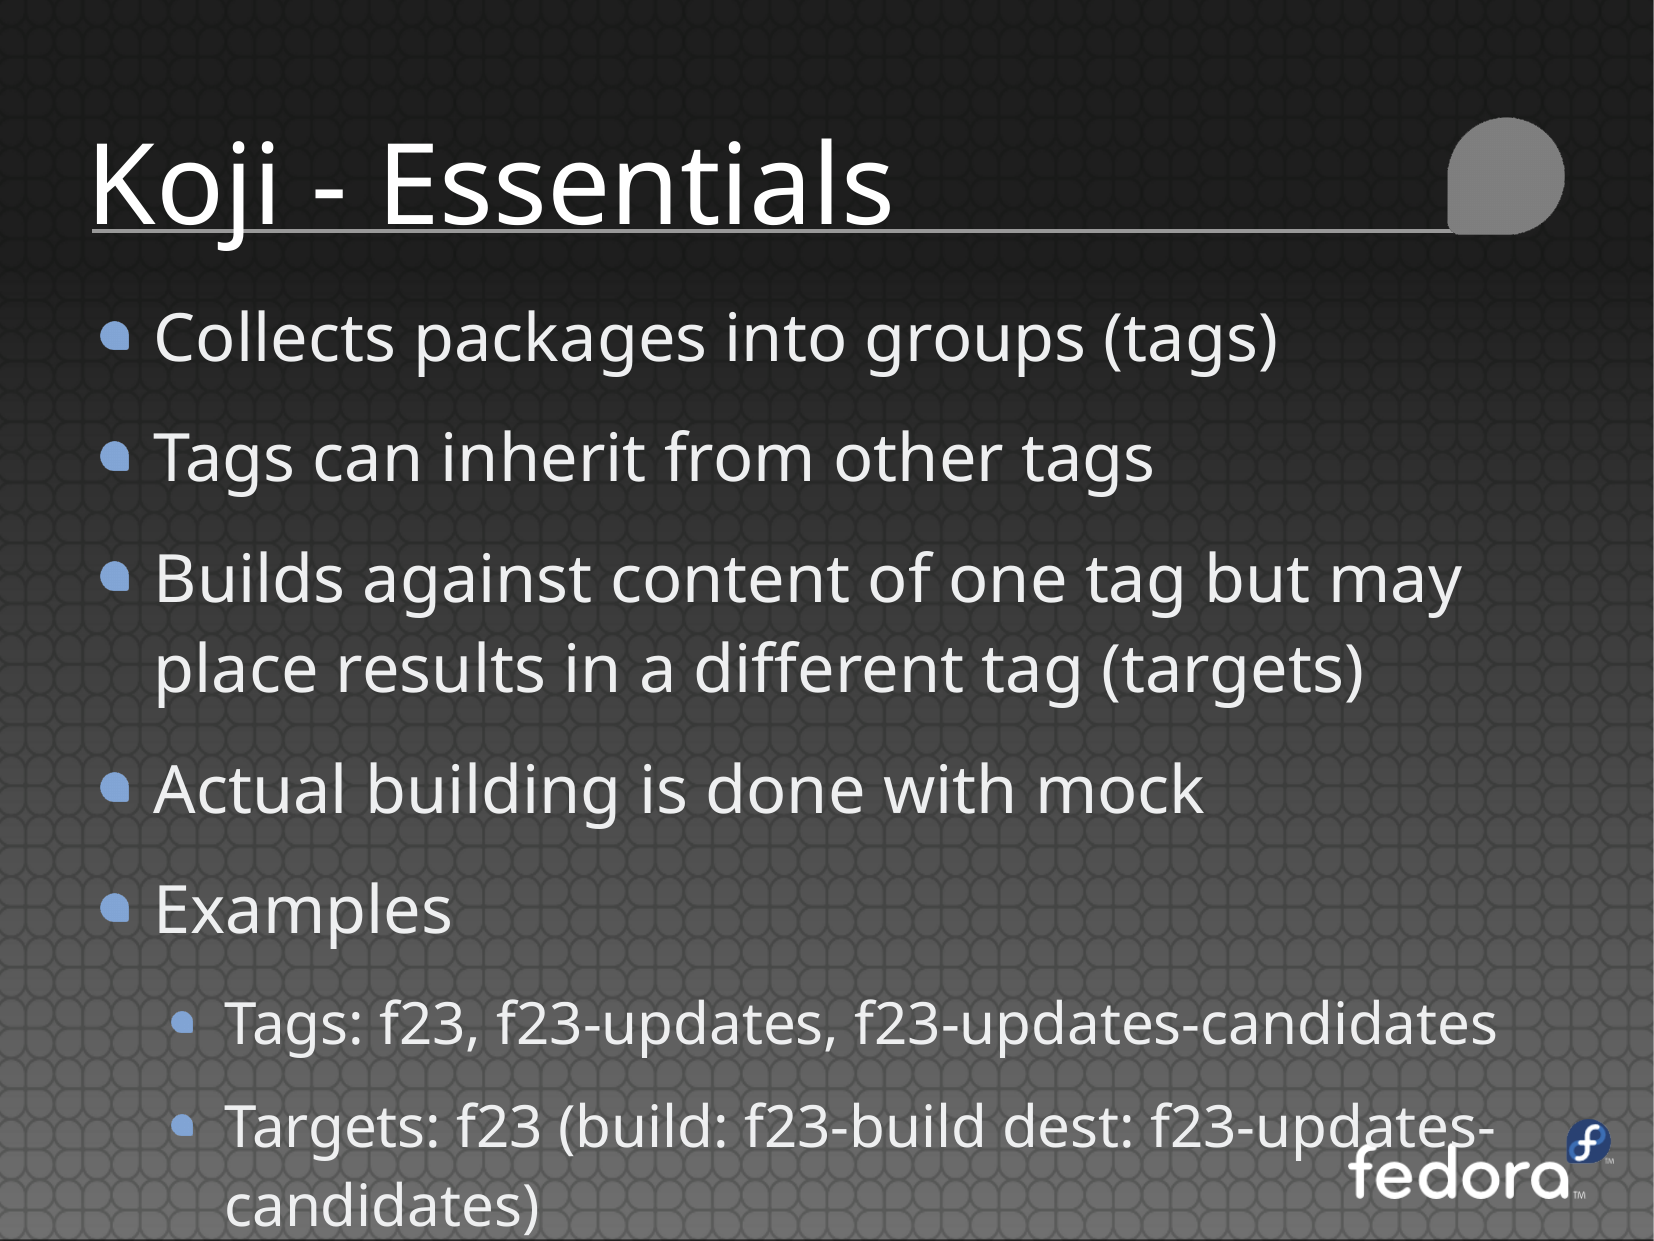

# Koji - Essentials
Collects packages into groups (tags)
Tags can inherit from other tags
Builds against content of one tag but may place results in a different tag (targets)
Actual building is done with mock
Examples
Tags: f23, f23-updates, f23-updates-candidates
Targets: f23 (build: f23-build dest: f23-updates-candidates)